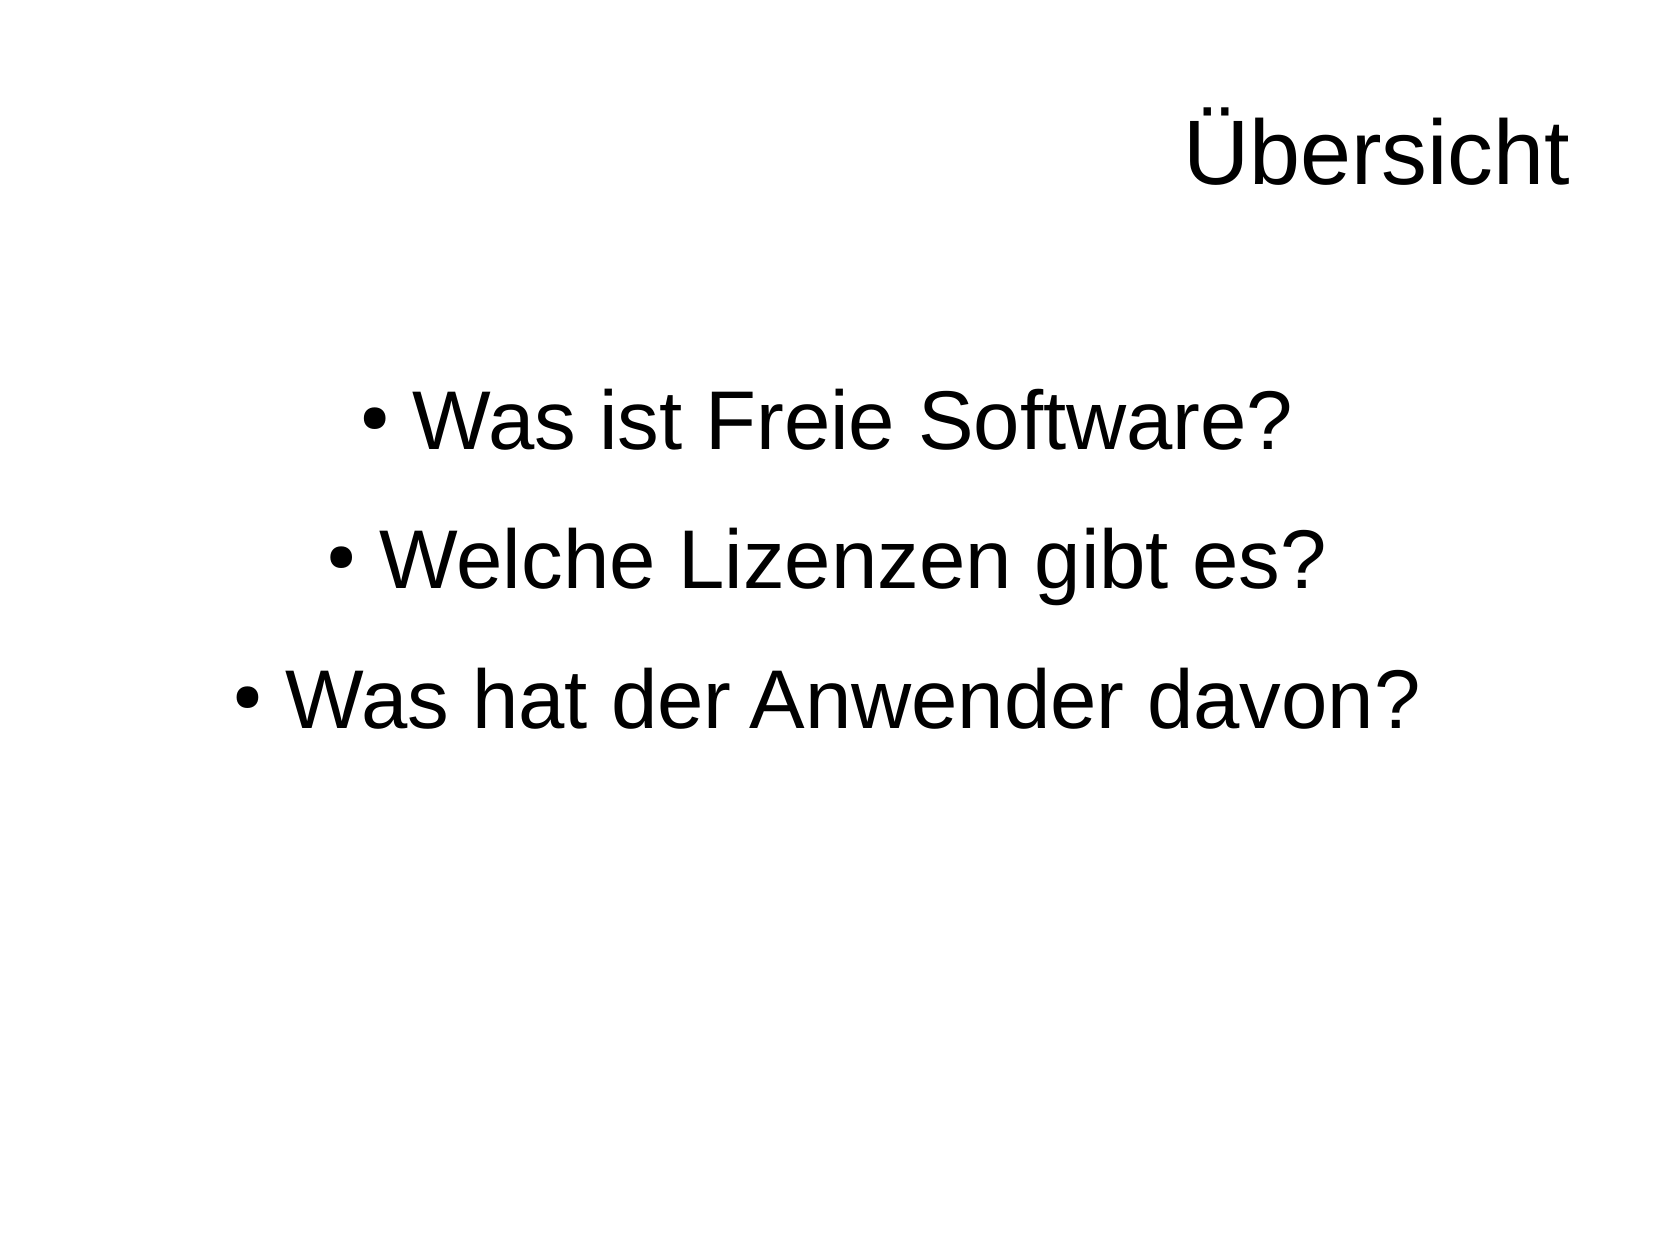

# Übersicht
 Was ist Freie Software?
 Welche Lizenzen gibt es?
 Was hat der Anwender davon?